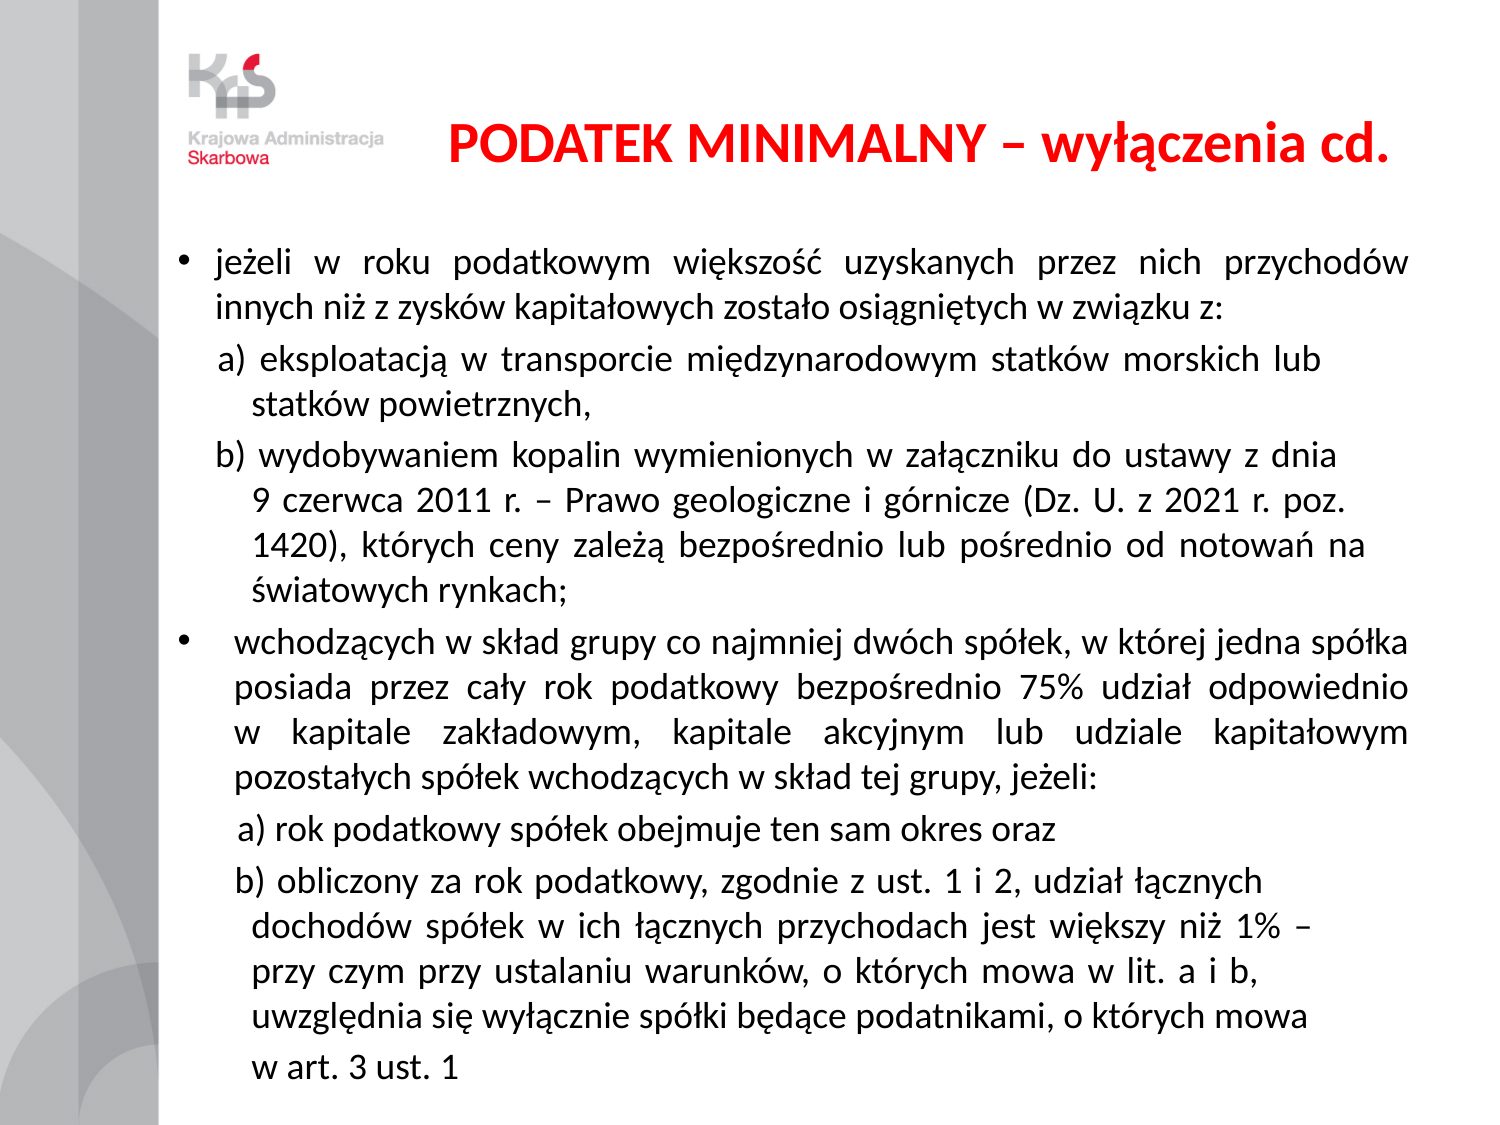

# PODATEK MINIMALNY – wyłączenia cd.
jeżeli w roku podatkowym większość uzyskanych przez nich przychodów innych niż z zysków kapitałowych zostało osiągniętych w związku z:
 a) eksploatacją w transporcie międzynarodowym statków morskich lub 			statków powietrznych,
 b) wydobywaniem kopalin wymienionych w załączniku do ustawy z dnia 		9 czerwca 2011 r. – Prawo geologiczne i górnicze (Dz. U. z 2021 r. poz. 		1420), których ceny zależą bezpośrednio lub pośrednio od notowań na 		światowych rynkach;
wchodzących w skład grupy co najmniej dwóch spółek, w której jedna spółka posiada przez cały rok podatkowy bezpośrednio 75% udział odpowiednio
w kapitale zakładowym, kapitale akcyjnym lub udziale kapitałowym pozostałych spółek wchodzących w skład tej grupy, jeżeli:
 a) rok podatkowy spółek obejmuje ten sam okres oraz
 b) obliczony za rok podatkowy, zgodnie z ust. 1 i 2, udział łącznych 			dochodów spółek w ich łącznych przychodach jest większy niż 1% – 			przy czym przy ustalaniu warunków, o których mowa w lit. a i b, 			uwzględnia się wyłącznie spółki będące podatnikami, o których mowa
	w art. 3 ust. 1